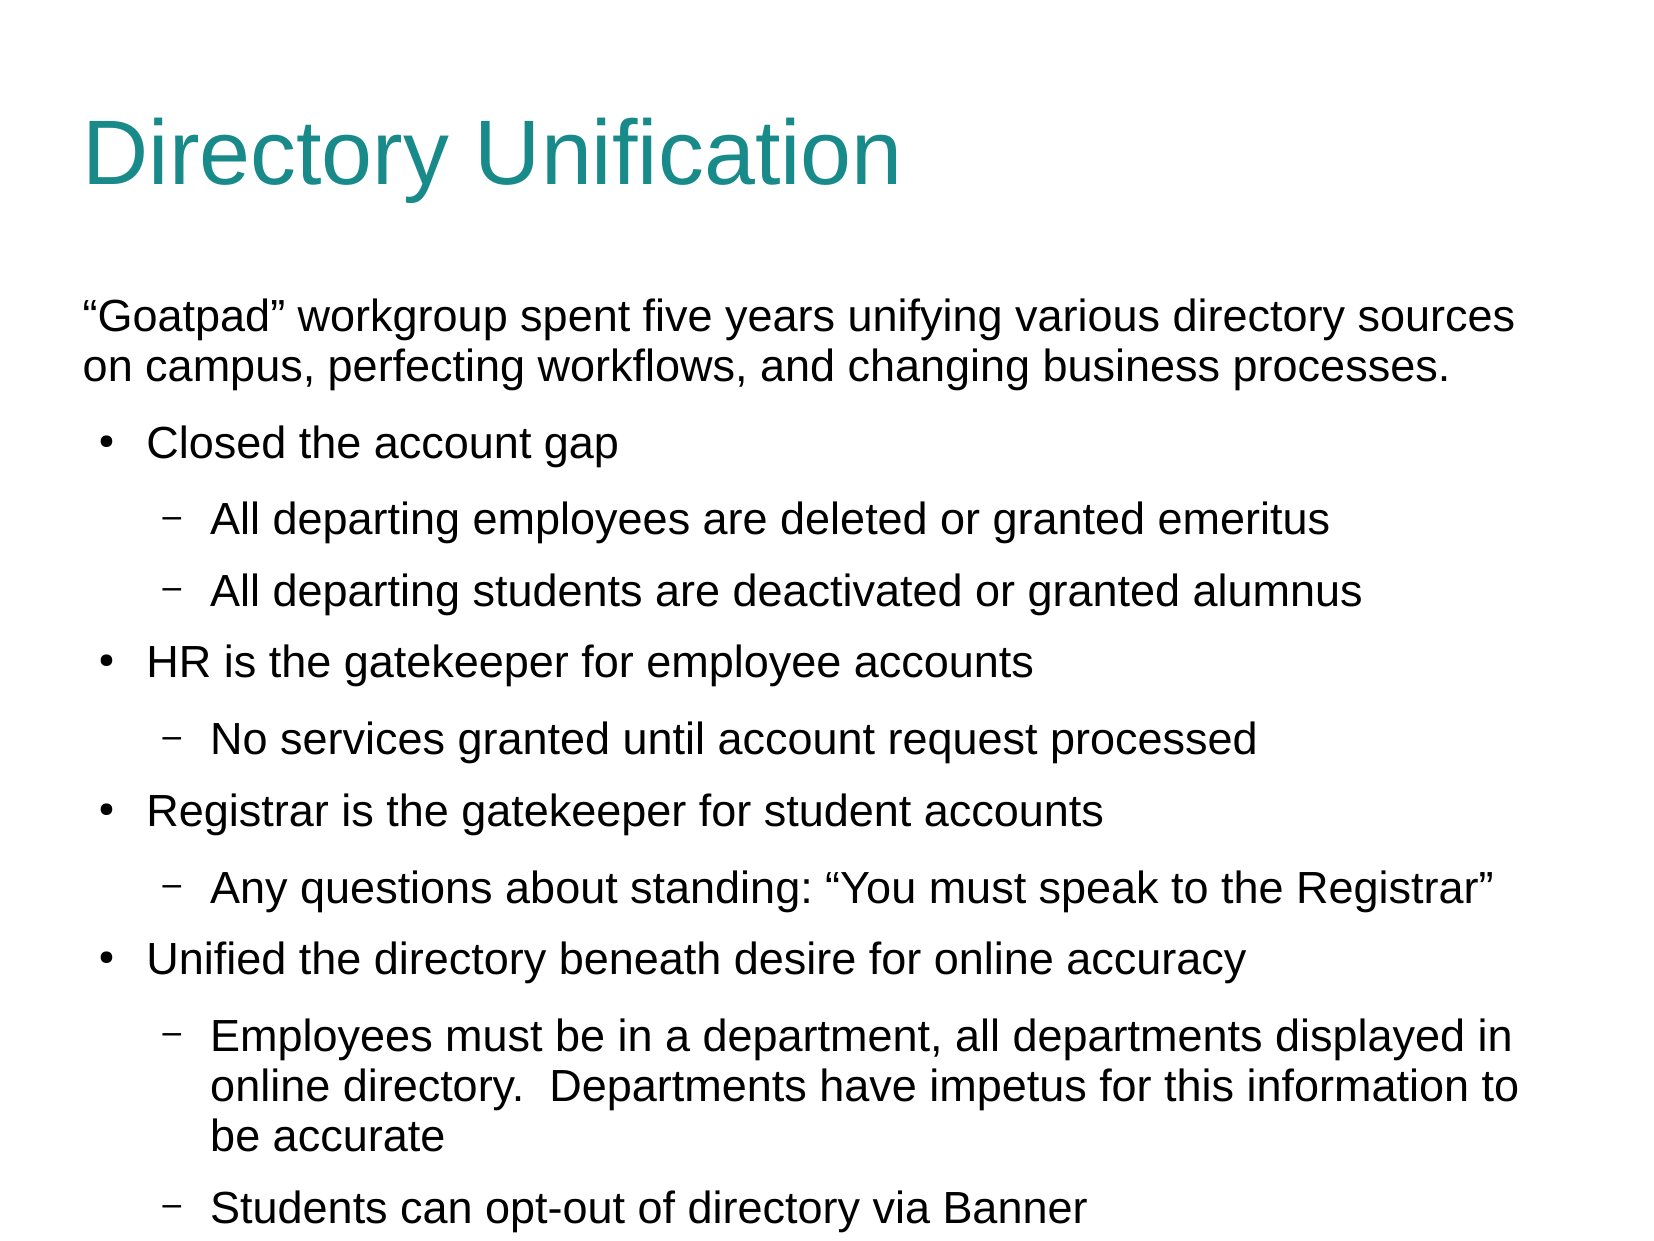

# Directory Unification
“Goatpad” workgroup spent five years unifying various directory sources on campus, perfecting workflows, and changing business processes.
Closed the account gap
All departing employees are deleted or granted emeritus
All departing students are deactivated or granted alumnus
HR is the gatekeeper for employee accounts
No services granted until account request processed
Registrar is the gatekeeper for student accounts
Any questions about standing: “You must speak to the Registrar”
Unified the directory beneath desire for online accuracy
Employees must be in a department, all departments displayed in online directory. Departments have impetus for this information to be accurate
Students can opt-out of directory via Banner